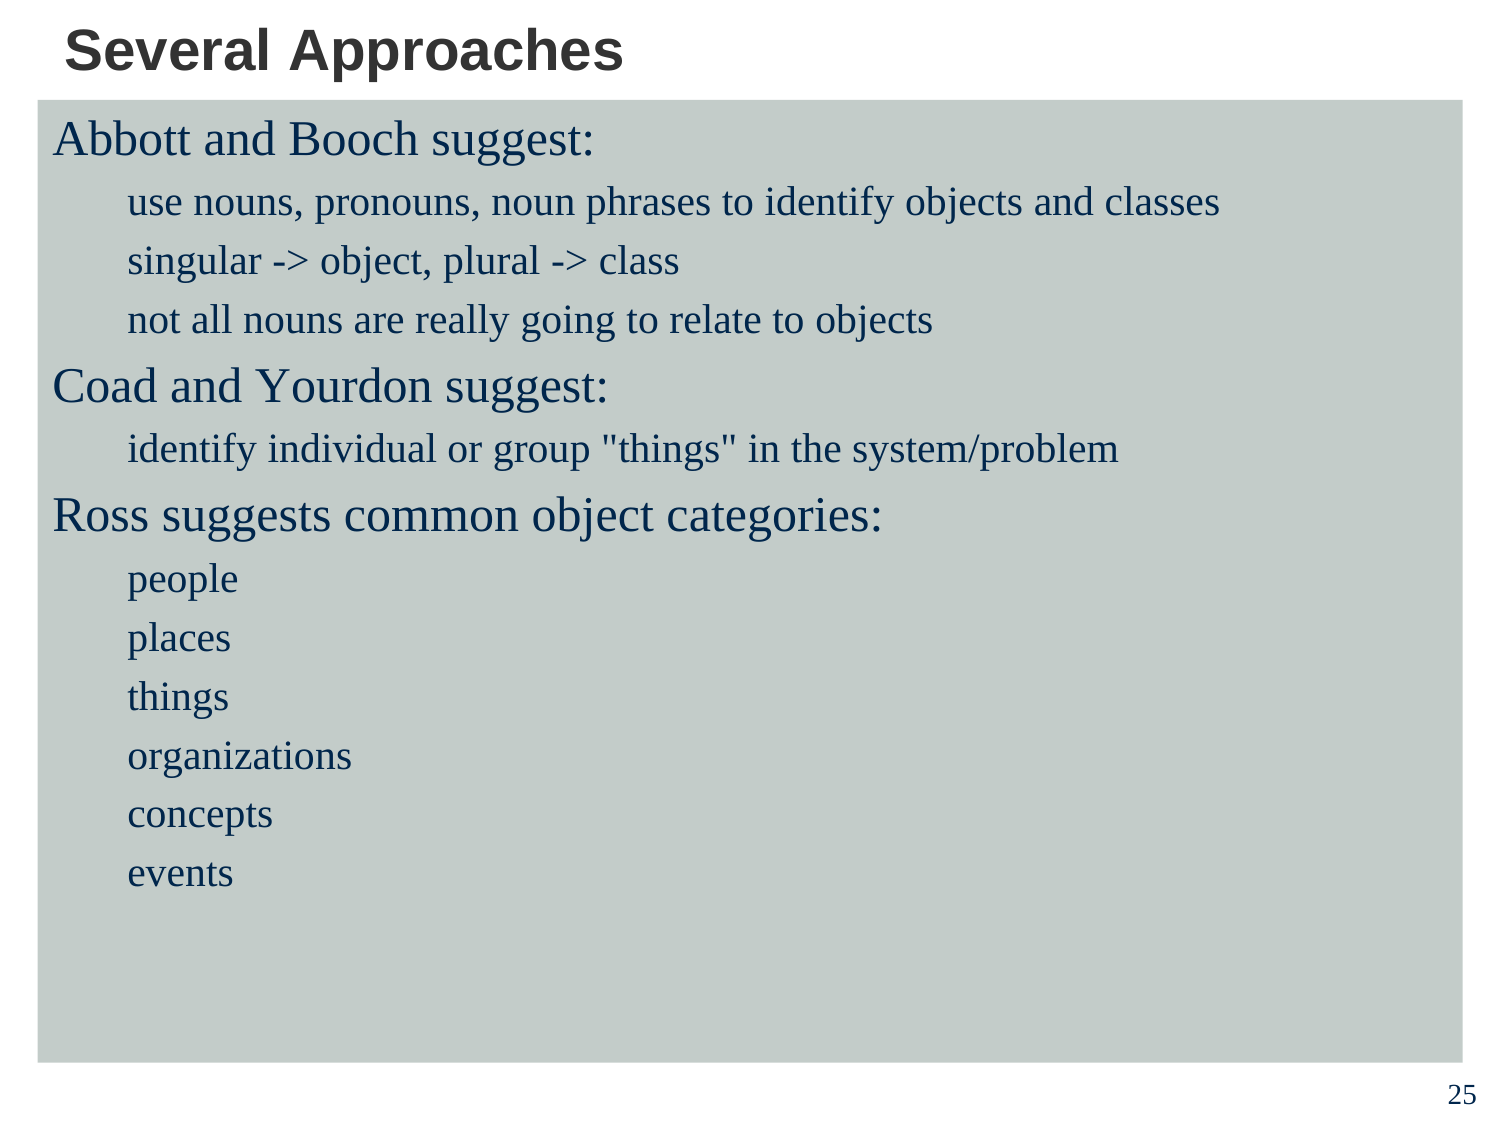

# Several Approaches
Abbott and Booch suggest:
use nouns, pronouns, noun phrases to identify objects and classes
singular -> object, plural -> class
not all nouns are really going to relate to objects
Coad and Yourdon suggest:
identify individual or group "things" in the system/problem
Ross suggests common object categories:
people
places
things
organizations
concepts
events